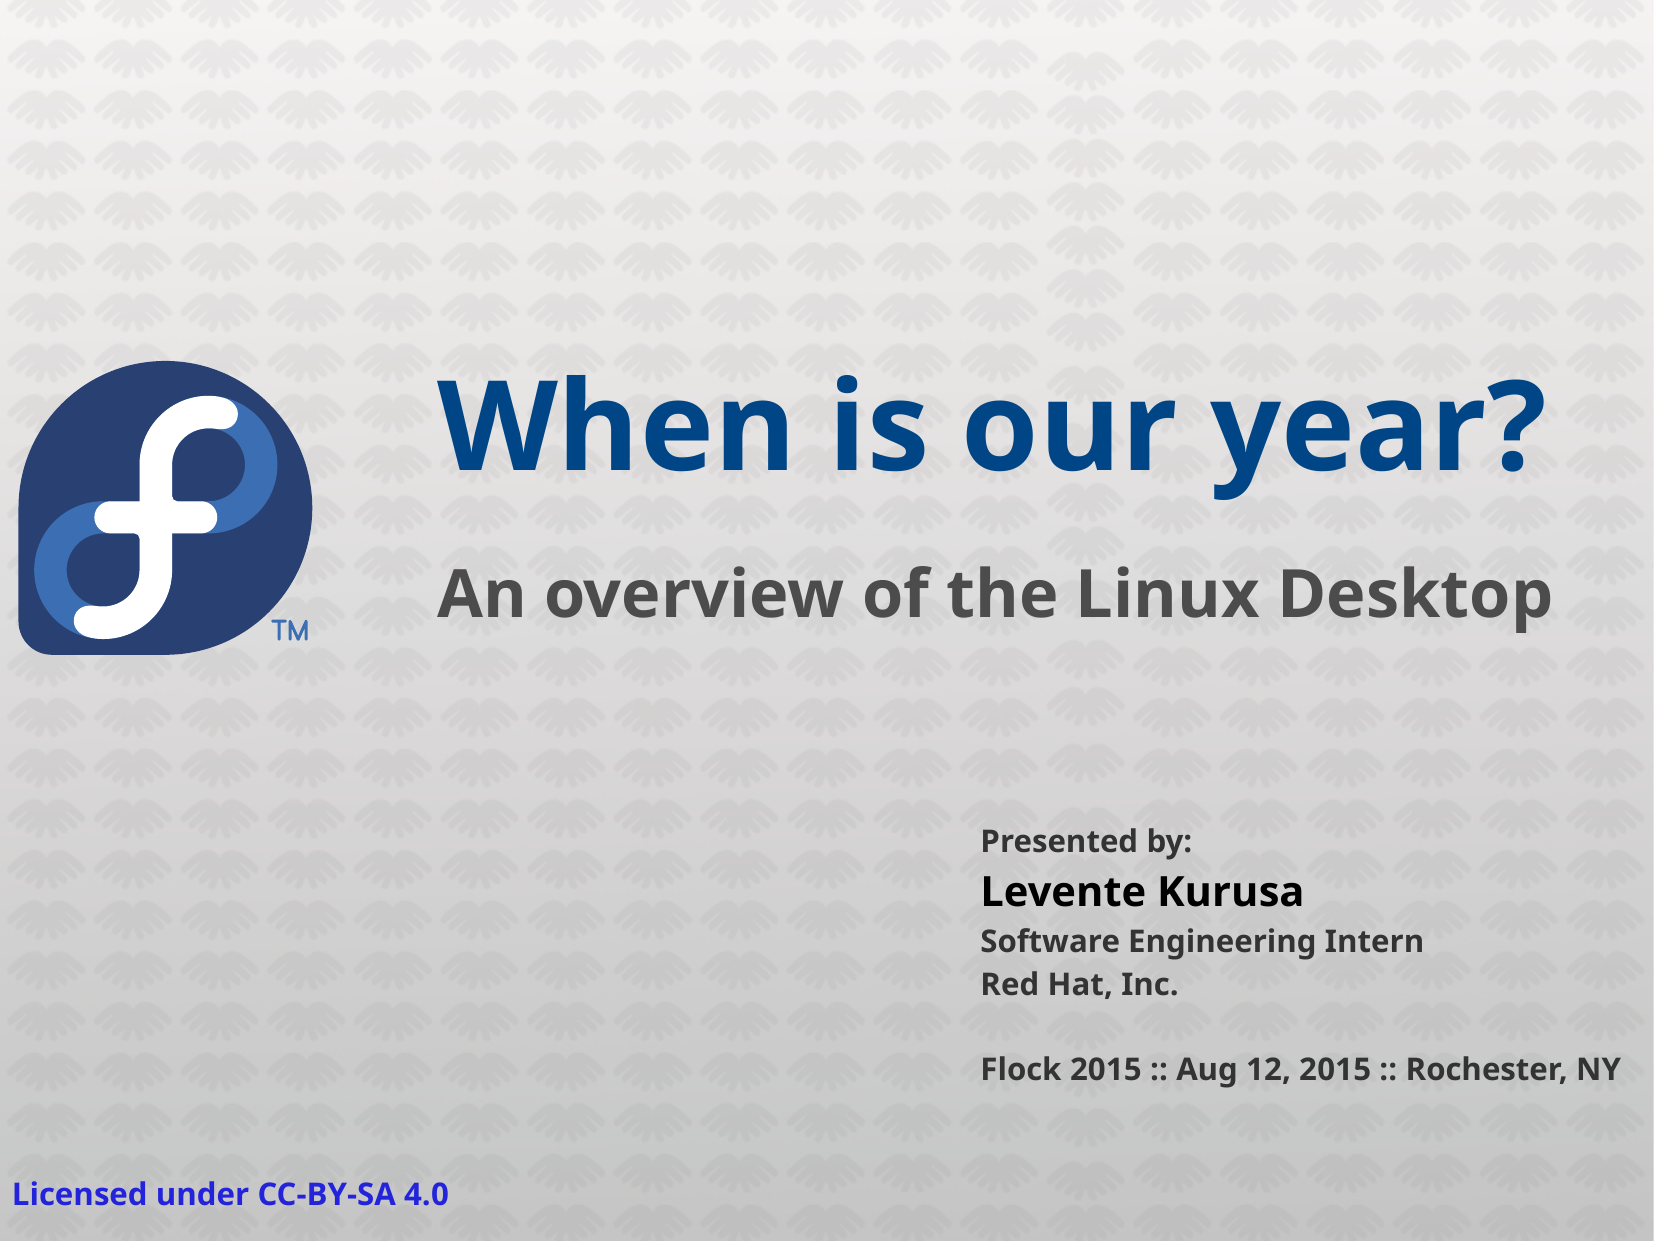

# When is our year?
An overview of the Linux Desktop
Presented by:
Levente Kurusa
Software Engineering Intern
Red Hat, Inc.
Flock 2015 :: Aug 12, 2015 :: Rochester, NY
Licensed under CC-BY-SA 4.0